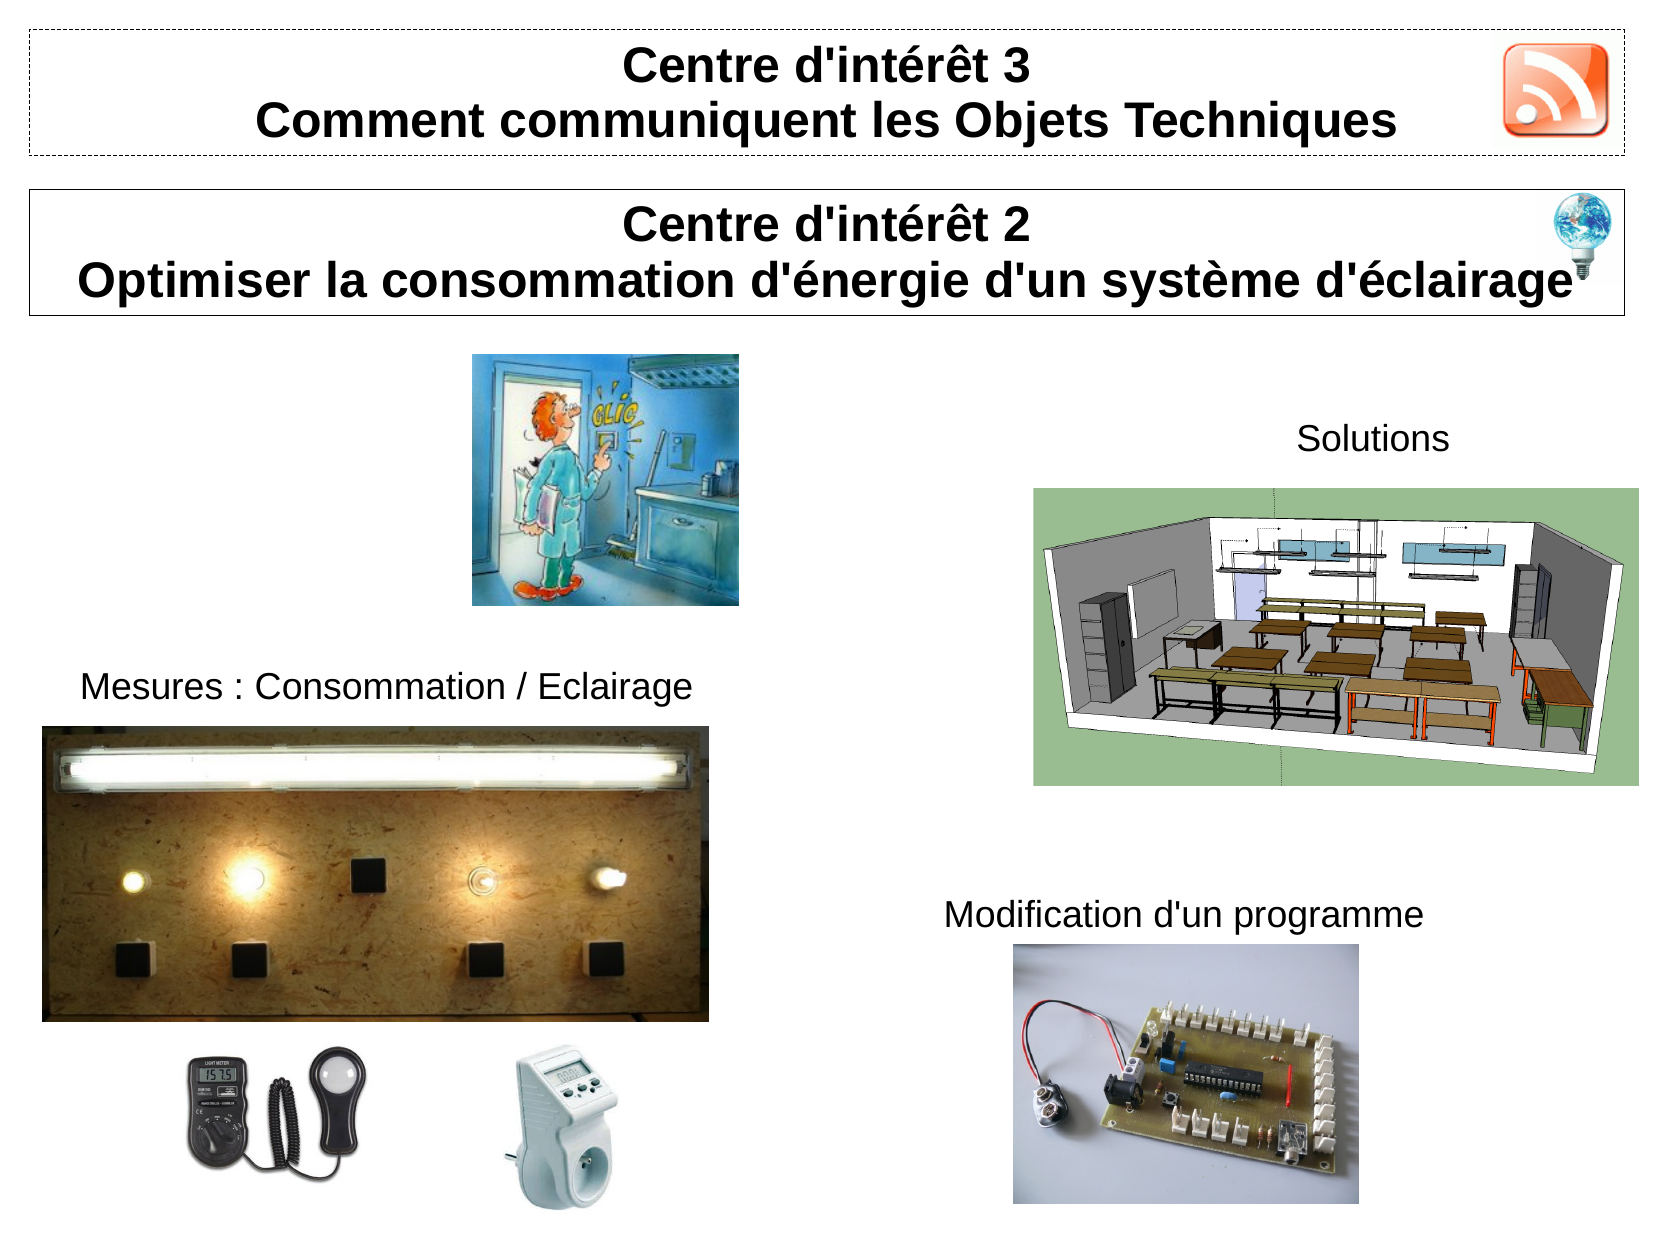

Centre d'intérêt 3
Comment communiquent les Objets Techniques
Centre d'intérêt 2
Optimiser la consommation d'énergie d'un système d'éclairage
Solutions
Mesures : Consommation / Eclairage
Modification d'un programme